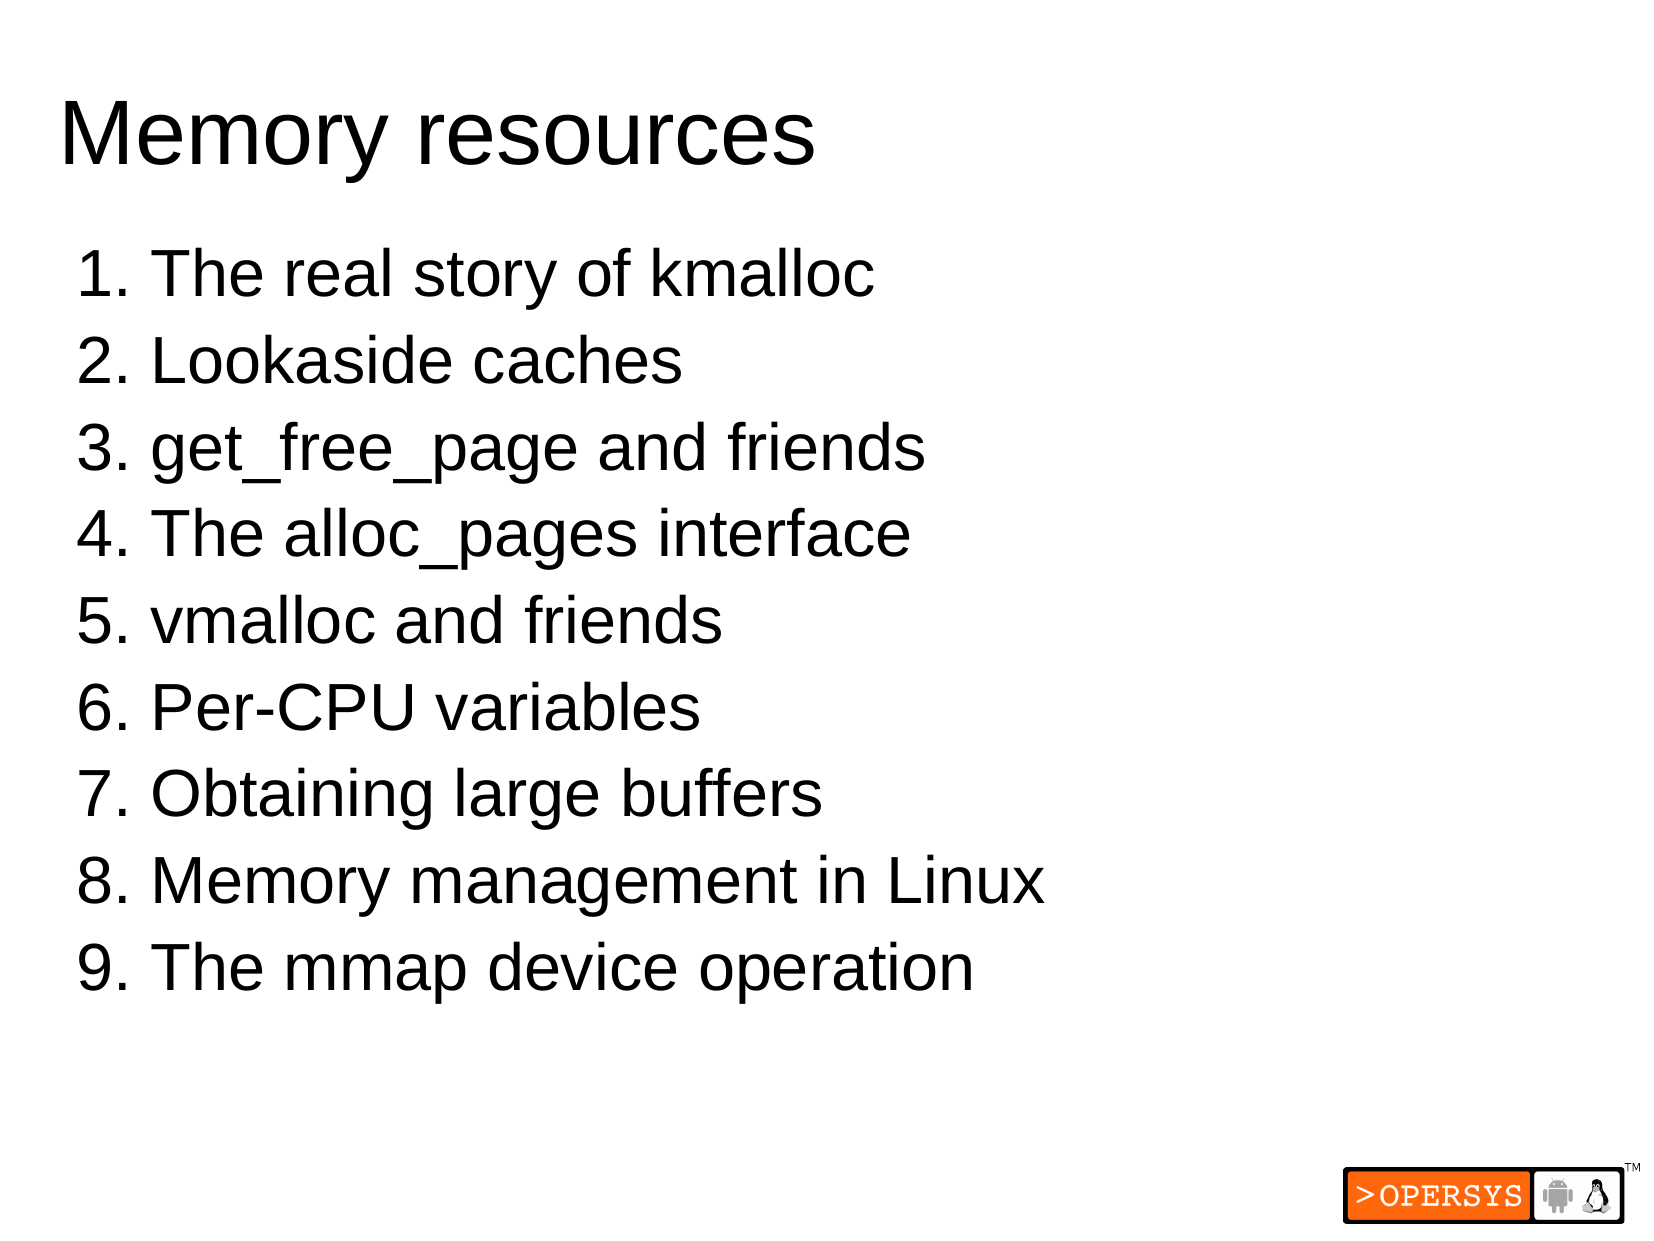

# Memory resources
 The real story of kmalloc
 Lookaside caches
 get_free_page and friends
 The alloc_pages interface
 vmalloc and friends
 Per-CPU variables
 Obtaining large buffers
 Memory management in Linux
 The mmap device operation